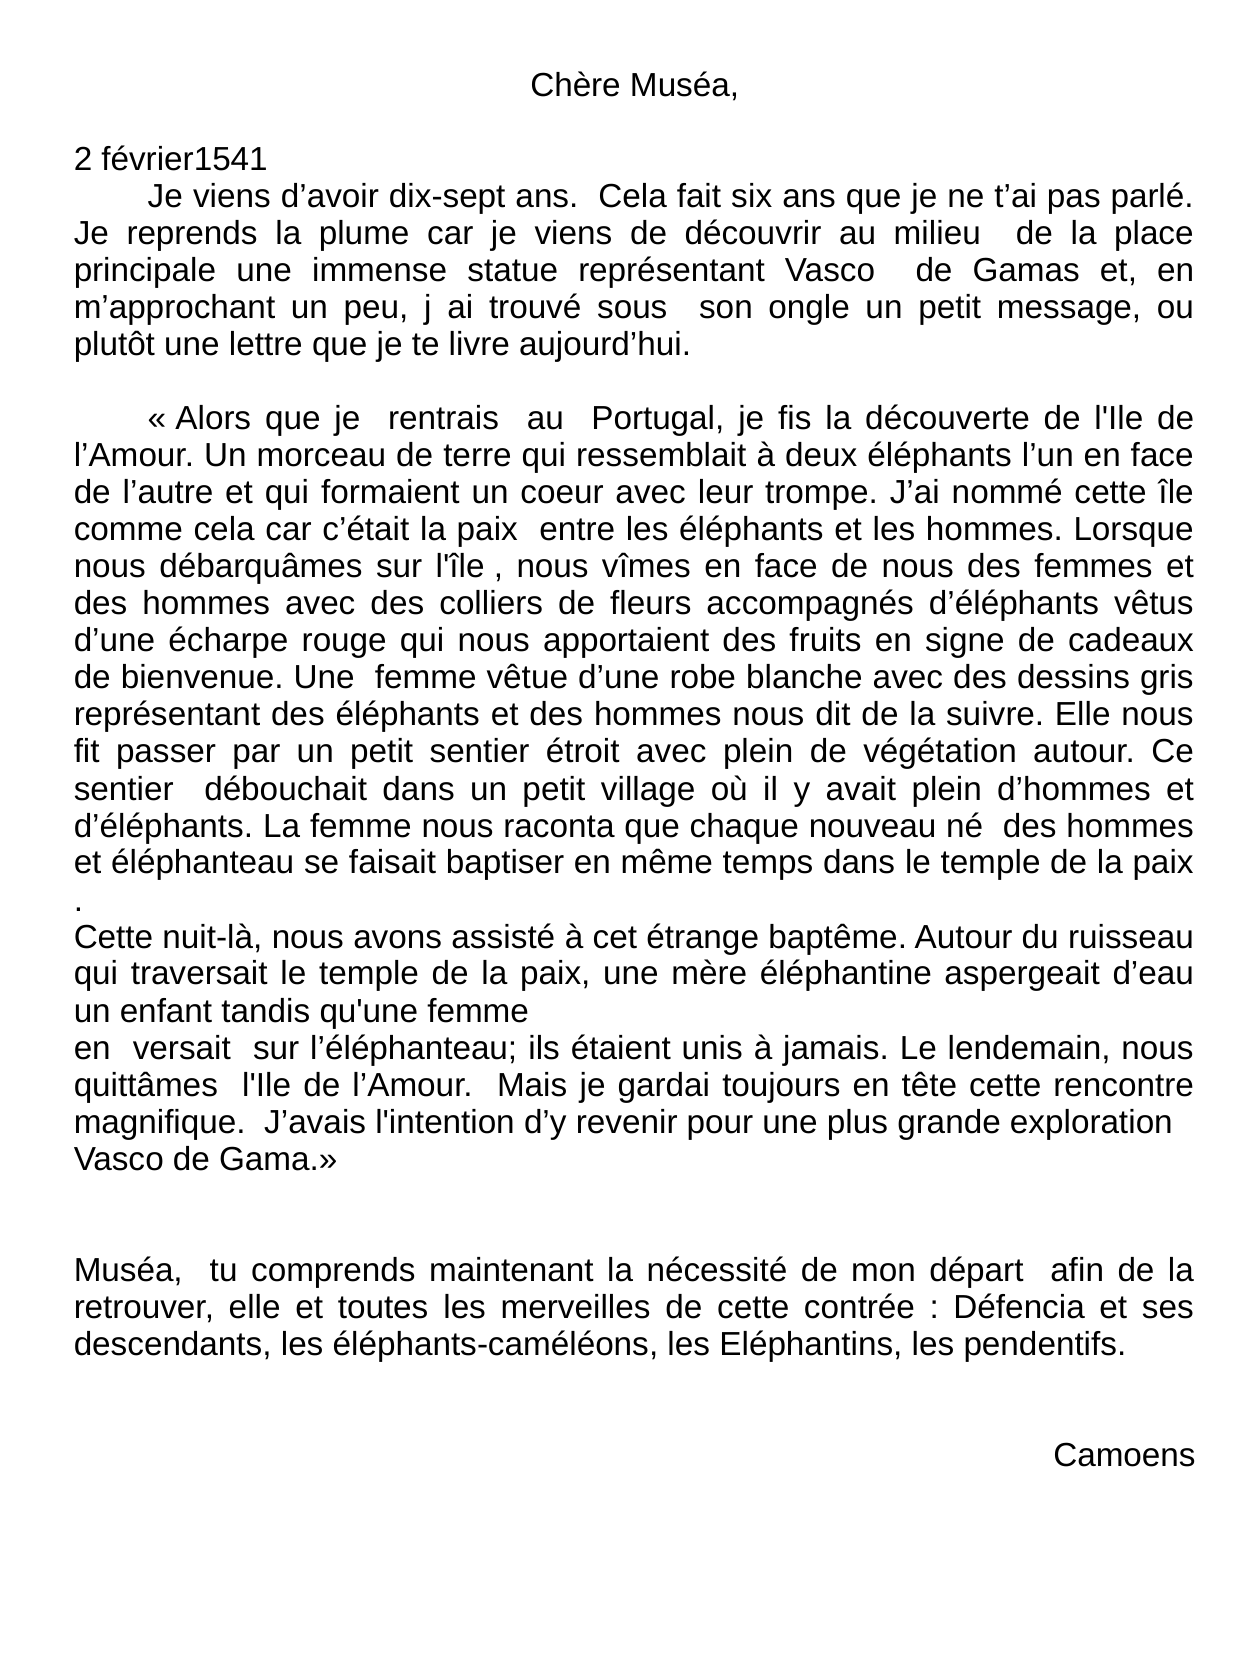

Chère Muséa,
2 février1541
	Je viens d’avoir dix-sept ans. Cela fait six ans que je ne t’ai pas parlé. Je reprends la plume car je viens de découvrir au milieu de la place principale une immense statue représentant Vasco de Gamas et, en m’approchant un peu, j ai trouvé sous son ongle un petit message, ou plutôt une lettre que je te livre aujourd’hui.
	« Alors que je rentrais au Portugal, je fis la découverte de l'Ile de l’Amour. Un morceau de terre qui ressemblait à deux éléphants l’un en face de l’autre et qui formaient un coeur avec leur trompe. J’ai nommé cette île comme cela car c’était la paix entre les éléphants et les hommes. Lorsque nous débarquâmes sur l'île , nous vîmes en face de nous des femmes et des hommes avec des colliers de fleurs accompagnés d’éléphants vêtus d’une écharpe rouge qui nous apportaient des fruits en signe de cadeaux de bienvenue. Une femme vêtue d’une robe blanche avec des dessins gris représentant des éléphants et des hommes nous dit de la suivre. Elle nous fit passer par un petit sentier étroit avec plein de végétation autour. Ce sentier débouchait dans un petit village où il y avait plein d’hommes et d’éléphants. La femme nous raconta que chaque nouveau né des hommes et éléphanteau se faisait baptiser en même temps dans le temple de la paix .
Cette nuit-là, nous avons assisté à cet étrange baptême. Autour du ruisseau qui traversait le temple de la paix, une mère éléphantine aspergeait d’eau un enfant tandis qu'une femme
en versait sur l’éléphanteau; ils étaient unis à jamais. Le lendemain, nous quittâmes l'Ile de l’Amour. Mais je gardai toujours en tête cette rencontre magnifique.  J’avais l'intention d’y revenir pour une plus grande exploration
Vasco de Gama.»
Muséa, tu comprends maintenant la nécessité de mon départ afin de la retrouver, elle et toutes les merveilles de cette contrée : Défencia et ses descendants, les éléphants-caméléons, les Eléphantins, les pendentifs.
Camoens